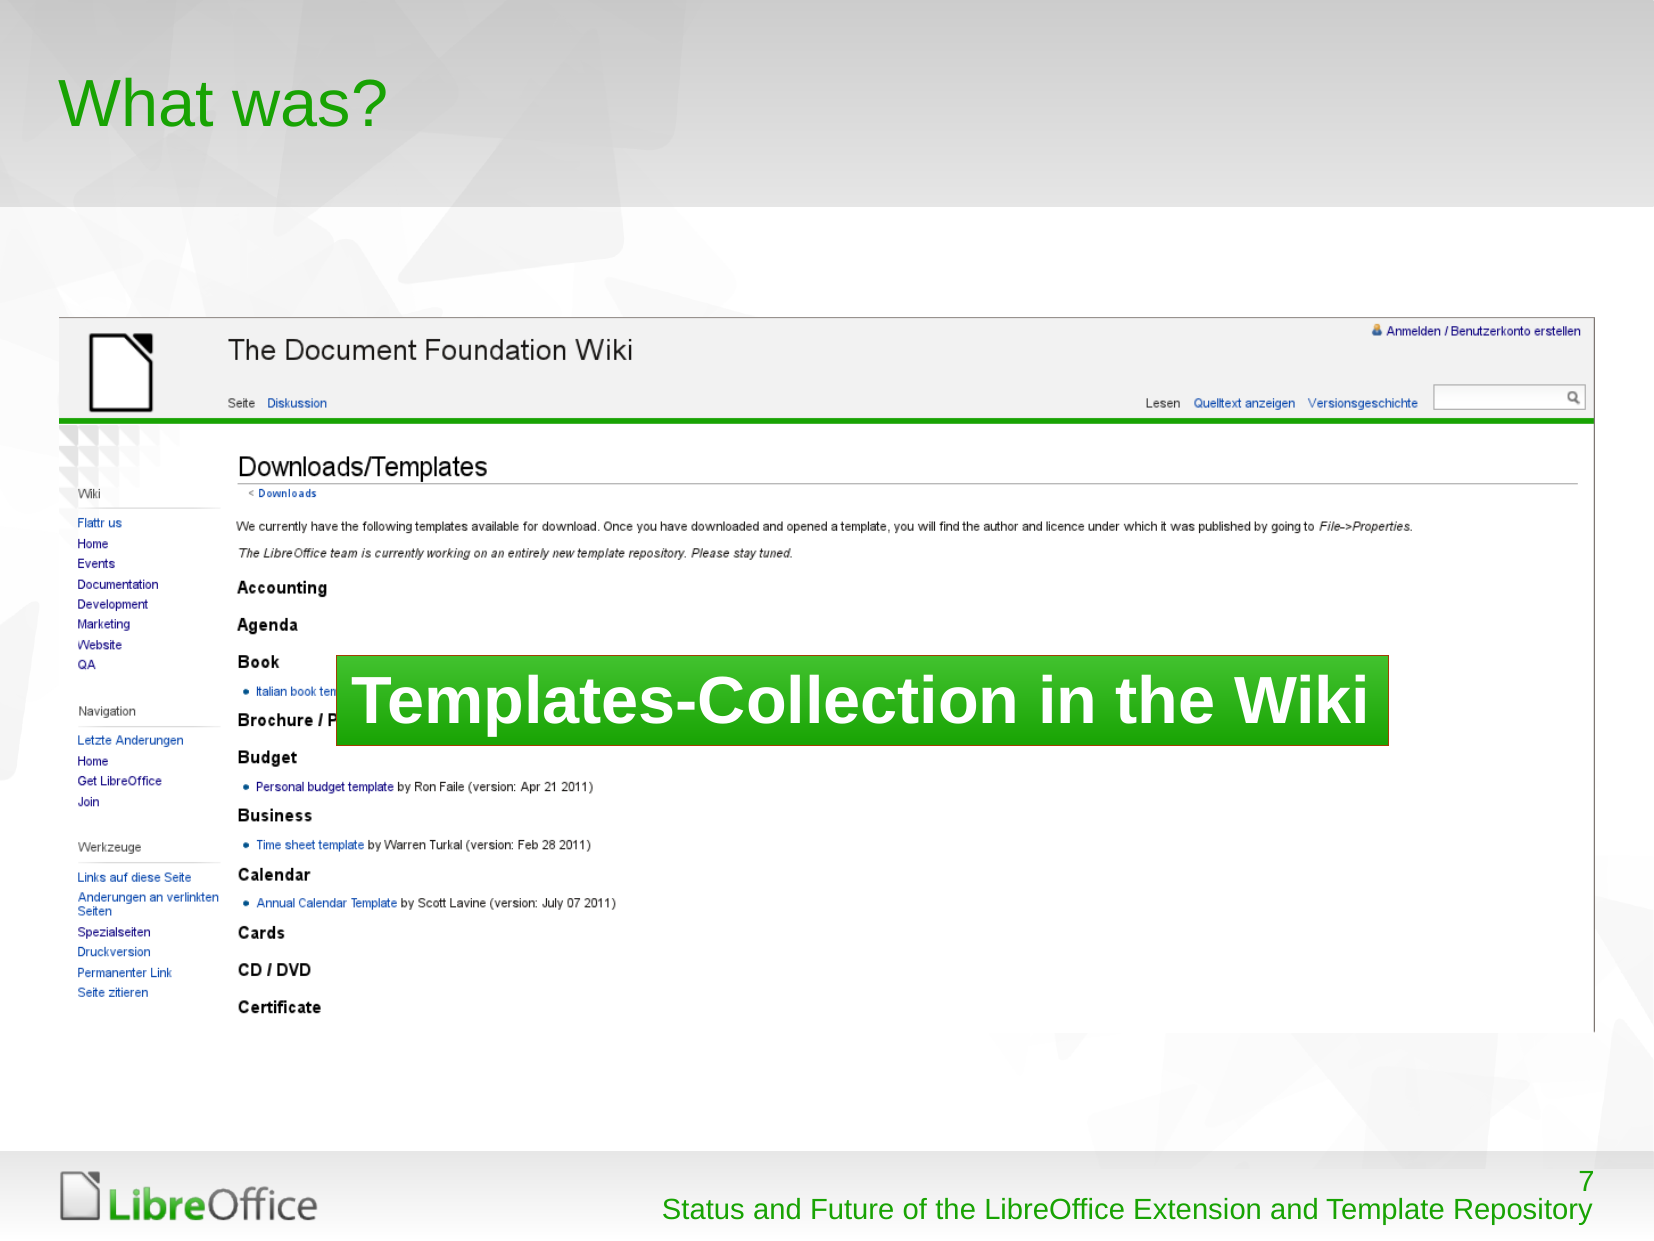

# What was?
Templates-Collection in the Wiki
7
Status and Future of the LibreOffice Extension and Template Repository